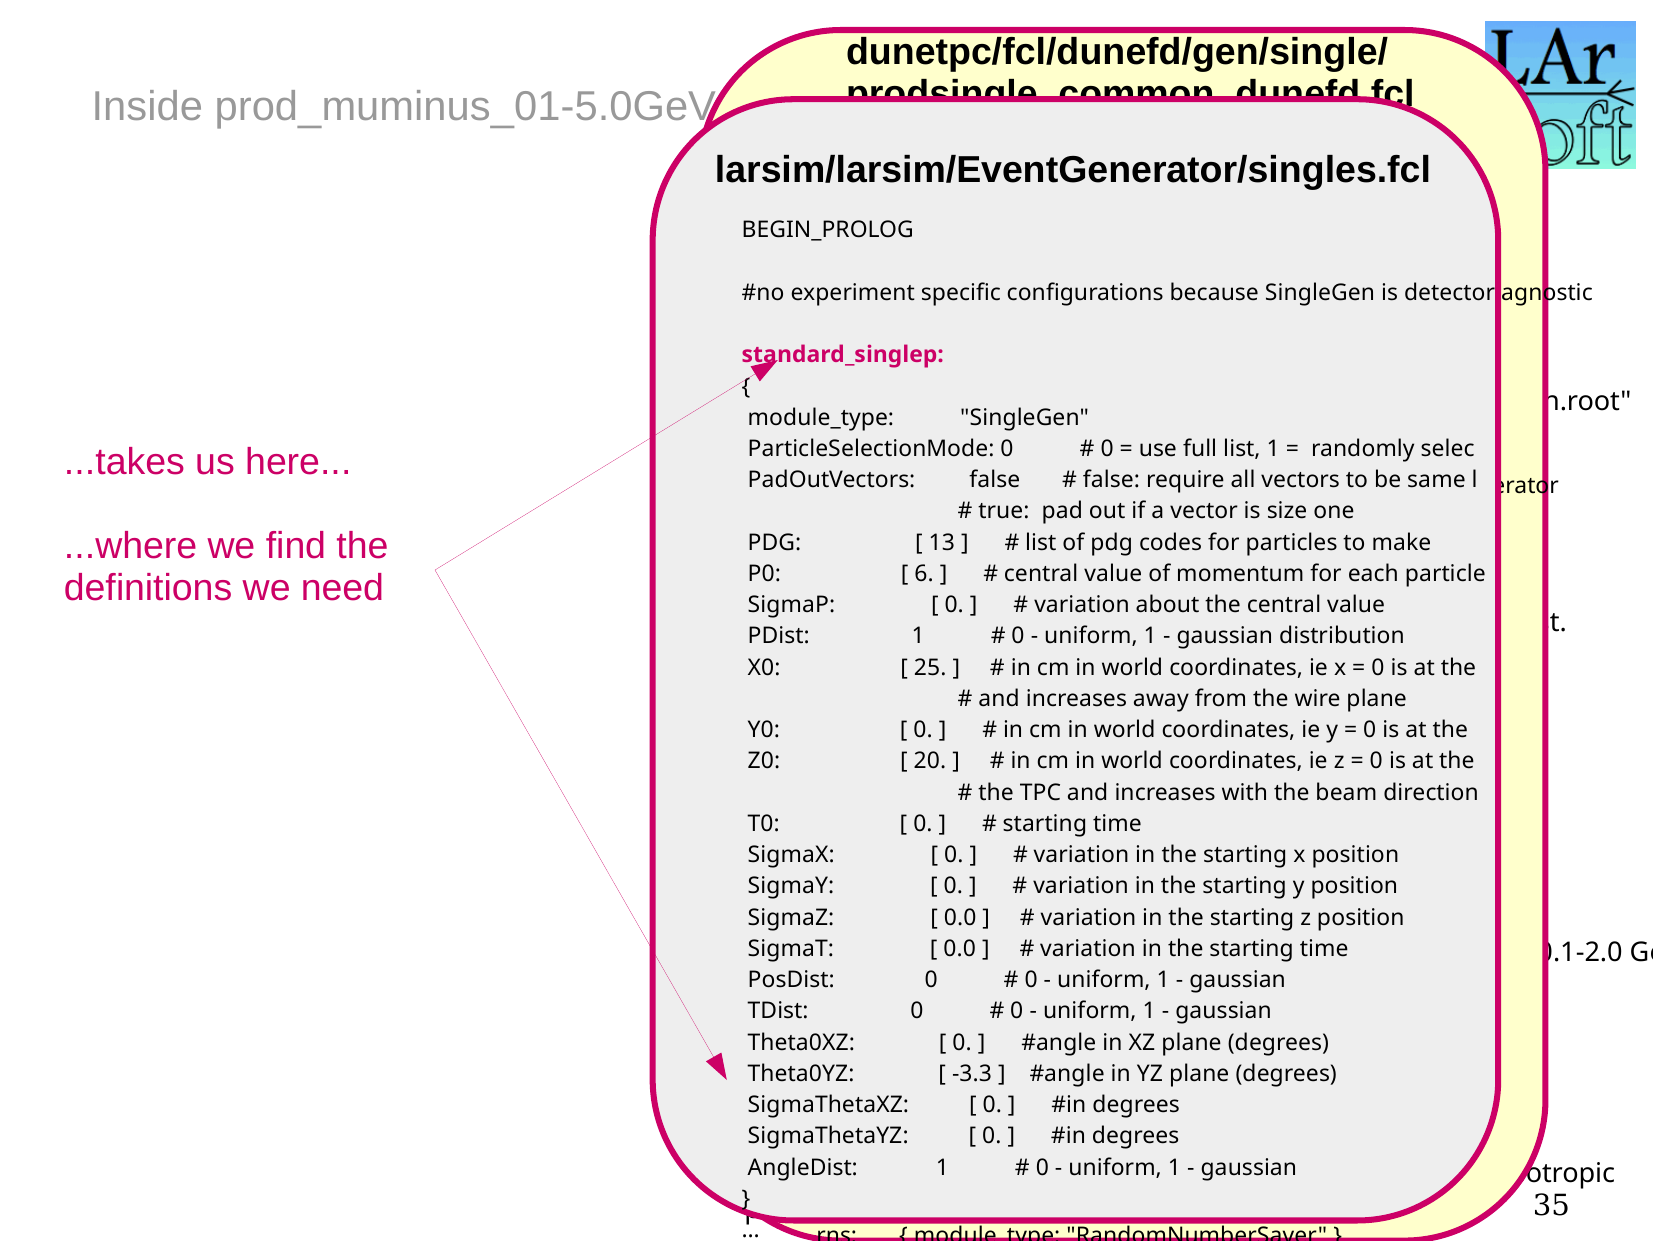

dunetpc/fcl/dunefd/gen/single/
prodsingle_common_dunefd.fcl
Inside prod_muminus_01-5.0GeV_isotropic_dune10k5_1x2x6.fc.
#include "services_dune.fcl"
#include "singles_dune.fcl"
process_name: SinglesGen
services:
{
 # Load the service that manages root files for histograms.
 TFileService: { fileName: "single_hist_dune.root" }
 TimeTracker: {}
 MemoryTracker: { ignoreTotal: 1 } # default is one
 RandomNumberGenerator: {} #ART native random number generator
 FileCatalogMetadata: @local::art_file_catalog_mc
 @table::dunefd_simulation_services
}
#Start each new event with an empty event.
source:
{
 module_type: EmptyEvent
 timestampPlugin: { plugin_type: "GeneratedEventTimestamp" }
 maxEvents: 10 # Number of events to create
 firstRun: 1 # Run number to use for this file
 firstEvent: 1 # number of first event in the file
}
# Define and configure some modules to do work on each event.
# First modules are defined; they are scheduled later.
# Modules are grouped by type.
physics:
{
 producers:
 {
 generator: @local::microboone_singlep
 rns: { module_type: "RandomNumberSaver" }
 }
larsim/larsim/EventGenerator/singles.fcl
#include "prodsingle_common_dunefd.fcl"
process_name: SinglesGen
outputs.out1.fileName:
 "prod_muminus_0.1-5.0GeV_isotropic_dune10kt_1x2x6_gen.root"
services.Geometry: @local::dune10kt_1x2x6_geo
source.firstRun: 20000014
physics.producers.generator.PDG: [ 13 ] # mu-
physics.producers.generator.PosDist: 0 # Flat position dist.
physics.producers.generator.X0: [ 0 ]
physics.producers.generator.Y0: [ 0.0 ]
physics.producers.generator.Z0: [ 695 ]
physics.producers.generator.T0: [ 500.0 ]
physics.producers.generator.SigmaX: [ 360 ] # x = (-3.6, 3.6)
physics.producers.generator.SigmaY: [ 600 ] # y = (-6, 6)
physics.producers.generator.SigmaZ: [ 695 ] # z = (0, 13.9)
physics.producers.generator.SigmaT: [ 500.0 ] # In time
physics.producers.generator.PDist: 0 # Flat momentum dist. (0.1-2.0 GeV)
physics.producers.generator.P0: [ 2.55 ]
physics.producers.generator.SigmaP: [ 2.45 ]
physics.producers.generator.AngleDist: 0 # Flat angle dist.
physics.producers.generator.Theta0XZ: [ 0. ] # y-azimuth
physics.producers.generator.Theta0YZ: [ 0. ] # y-latitude
physics.producers.generator.SigmaThetaXZ: [ 180. ] # Quasi-isotropic
physics.producers.generator.SigmaThetaYZ: [ 90. ]
BEGIN_PROLOG
#no experiment specific configurations because SingleGen is detector agnostic
standard_singlep:
{
 module_type: "SingleGen"
 ParticleSelectionMode: 0 # 0 = use full list, 1 = randomly selec
 PadOutVectors: false # false: require all vectors to be same l
 # true: pad out if a vector is size one
 PDG: [ 13 ] # list of pdg codes for particles to make
 P0: [ 6. ] # central value of momentum for each particle
 SigmaP: [ 0. ] # variation about the central value
 PDist: 1 # 0 - uniform, 1 - gaussian distribution
 X0: [ 25. ] # in cm in world coordinates, ie x = 0 is at the
 # and increases away from the wire plane
 Y0: [ 0. ] # in cm in world coordinates, ie y = 0 is at the
 Z0: [ 20. ] # in cm in world coordinates, ie z = 0 is at the
 # the TPC and increases with the beam direction
 T0: [ 0. ] # starting time
 SigmaX: [ 0. ] # variation in the starting x position
 SigmaY: [ 0. ] # variation in the starting y position
 SigmaZ: [ 0.0 ] # variation in the starting z position
 SigmaT: [ 0.0 ] # variation in the starting time
 PosDist: 0 # 0 - uniform, 1 - gaussian
 TDist: 0 # 0 - uniform, 1 - gaussian
 Theta0XZ: [ 0. ] #angle in XZ plane (degrees)
 Theta0YZ: [ -3.3 ] #angle in YZ plane (degrees)
 SigmaThetaXZ: [ 0. ] #in degrees
 SigmaThetaYZ: [ 0. ] #in degrees
 AngleDist: 1 # 0 - uniform, 1 - gaussian
}
…
microboone_singlep: @local::standard_singlep
microboone_singlep.Theta0YZ: [ 0.0 ] # beam is along the z axis.
microboone_singlep.X0: [125] # in cm in world coordinates,
microboone_singlep.Z0: [50] # in cm in world coordinates
...takes us here...
...where we find the
definitions we need
35